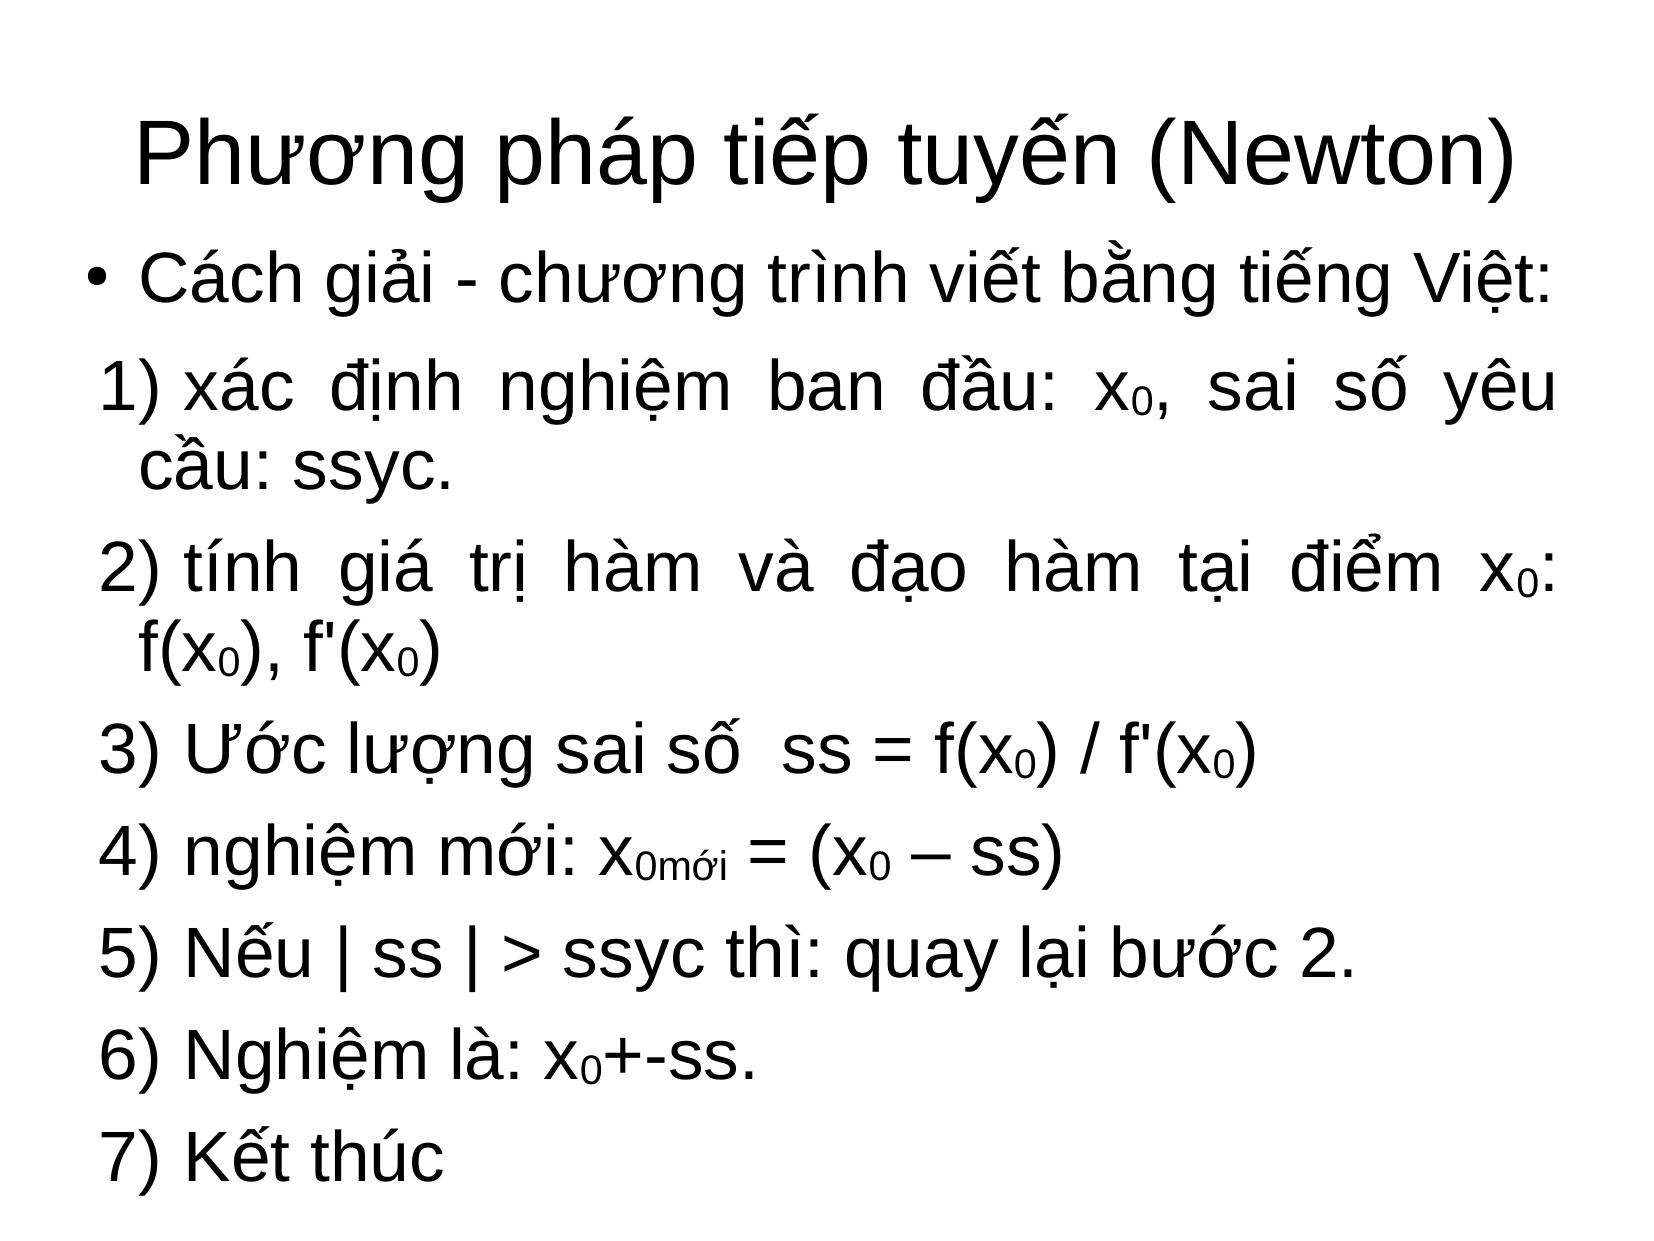

Phương pháp tiếp tuyến (Newton)
# Cách giải - chương trình viết bằng tiếng Việt:
xác định nghiệm ban đầu: x0, sai số yêu cầu: ssyc.
tính giá trị hàm và đạo hàm tại điểm x0: f(x0), f'(x0)
Ước lượng sai số ss = f(x0) / f'(x0)
nghiệm mới: x0mới = (x0 – ss)
Nếu | ss | > ssyc thì: quay lại bước 2.
Nghiệm là: x0+-ss.
Kết thúc